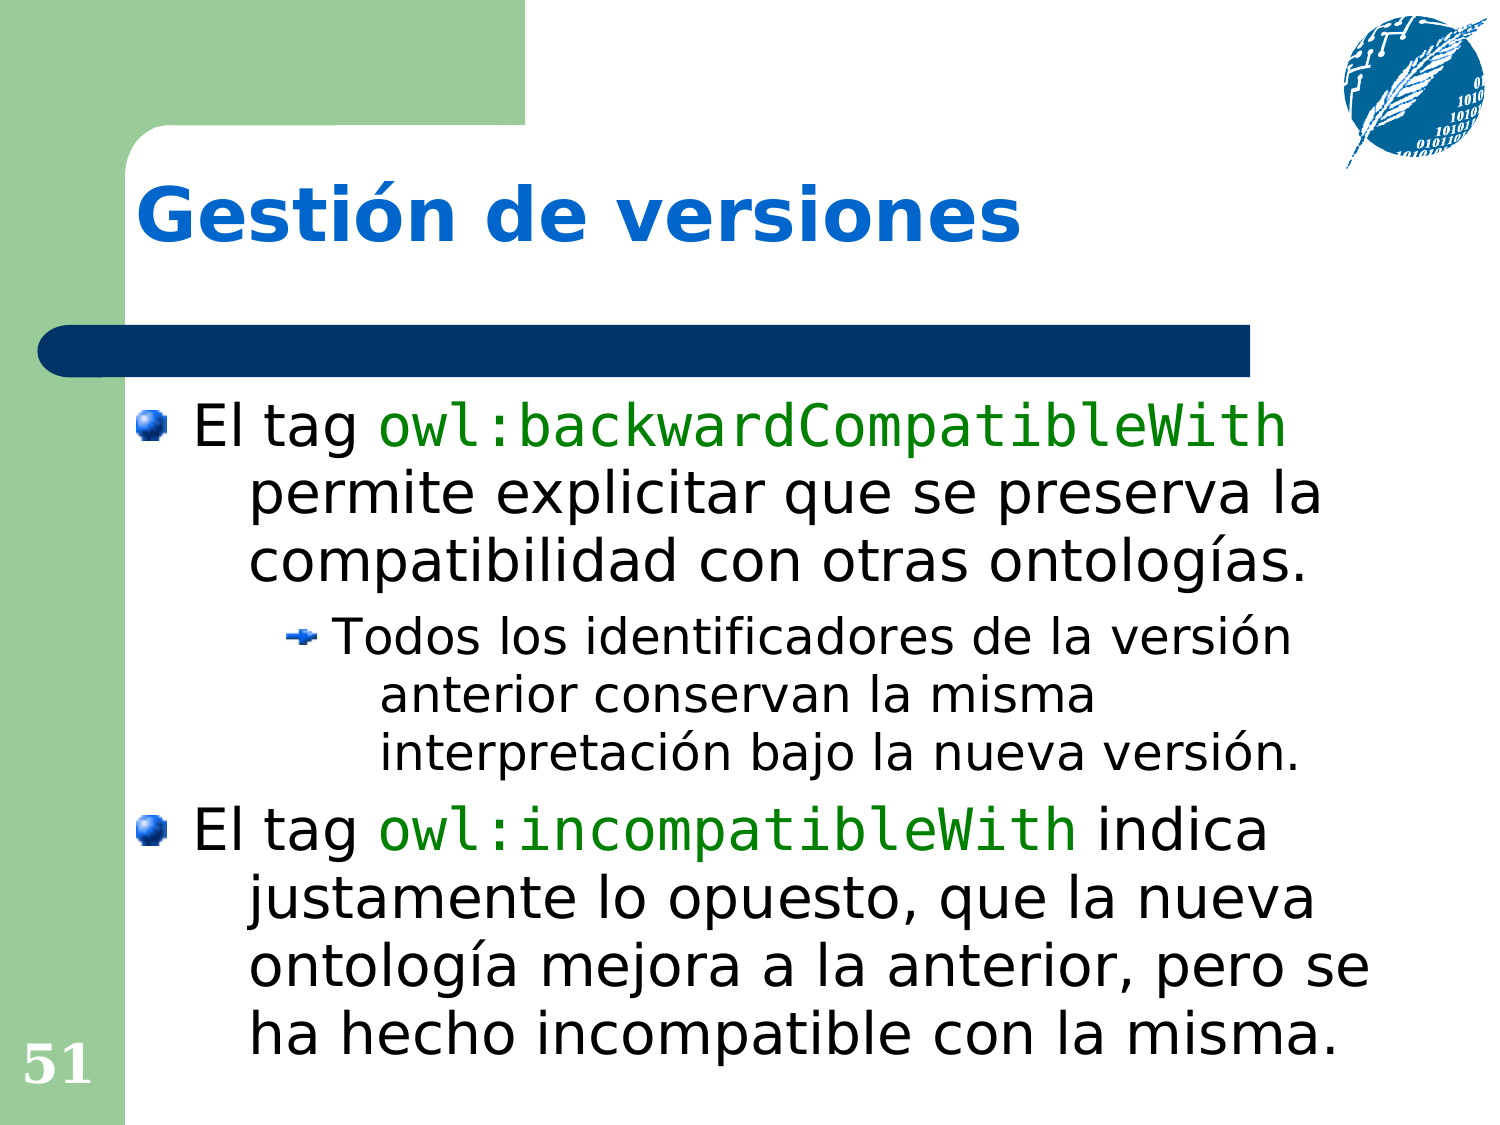

# Gestión de versiones
El tag owl:backwardCompatibleWith permite explicitar que se preserva la compatibilidad con otras ontologías.
Todos los identificadores de la versión anterior conservan la misma interpretación bajo la nueva versión.
El tag owl:incompatibleWith indica justamente lo opuesto, que la nueva ontología mejora a la anterior, pero se ha hecho incompatible con la misma.
51